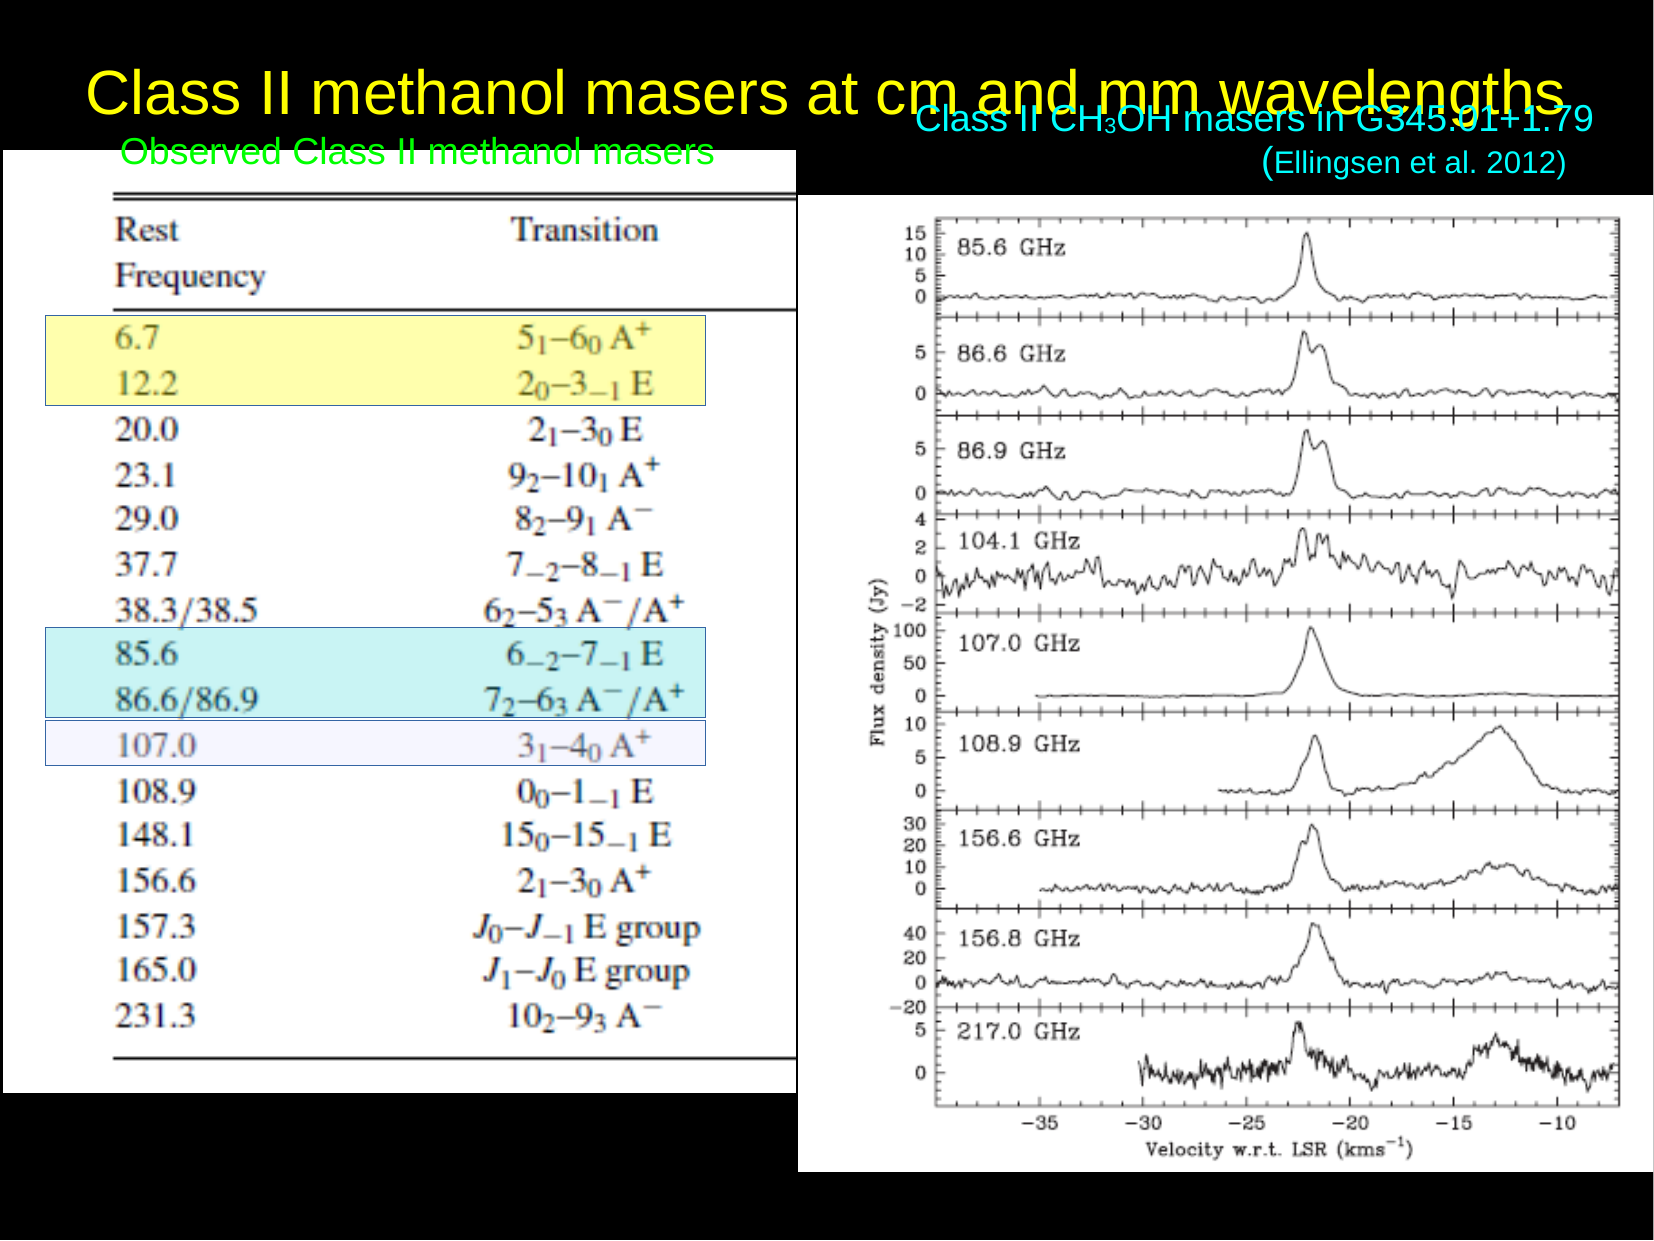

Class II methanol masers at cm and mm wavelengths
Class II CH3OH masers in G345.01+1.79
 (Ellingsen et al. 2012)
Observed Class II methanol masers